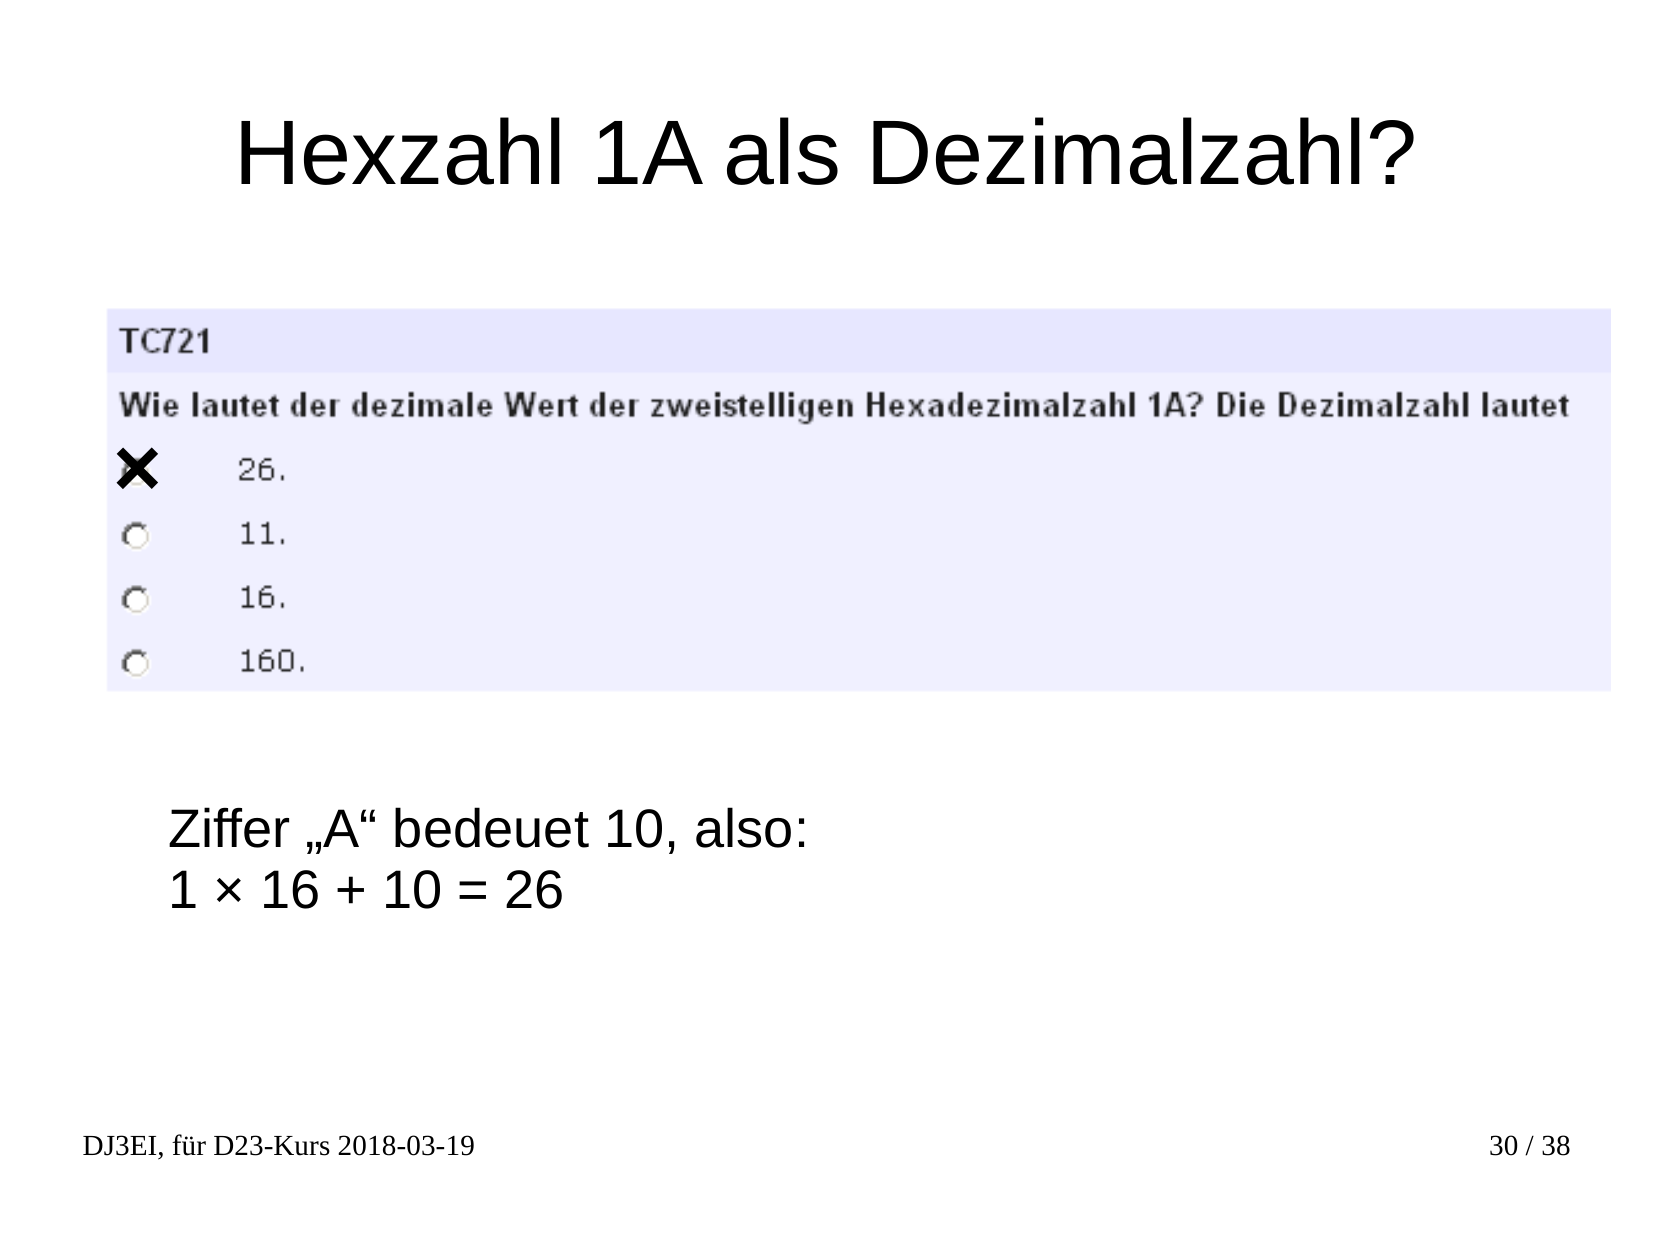

# Hexzahl 1A als Dezimalzahl?
×
Ziffer „A“ bedeuet 10, also:
1 × 16 + 10 = 26
30